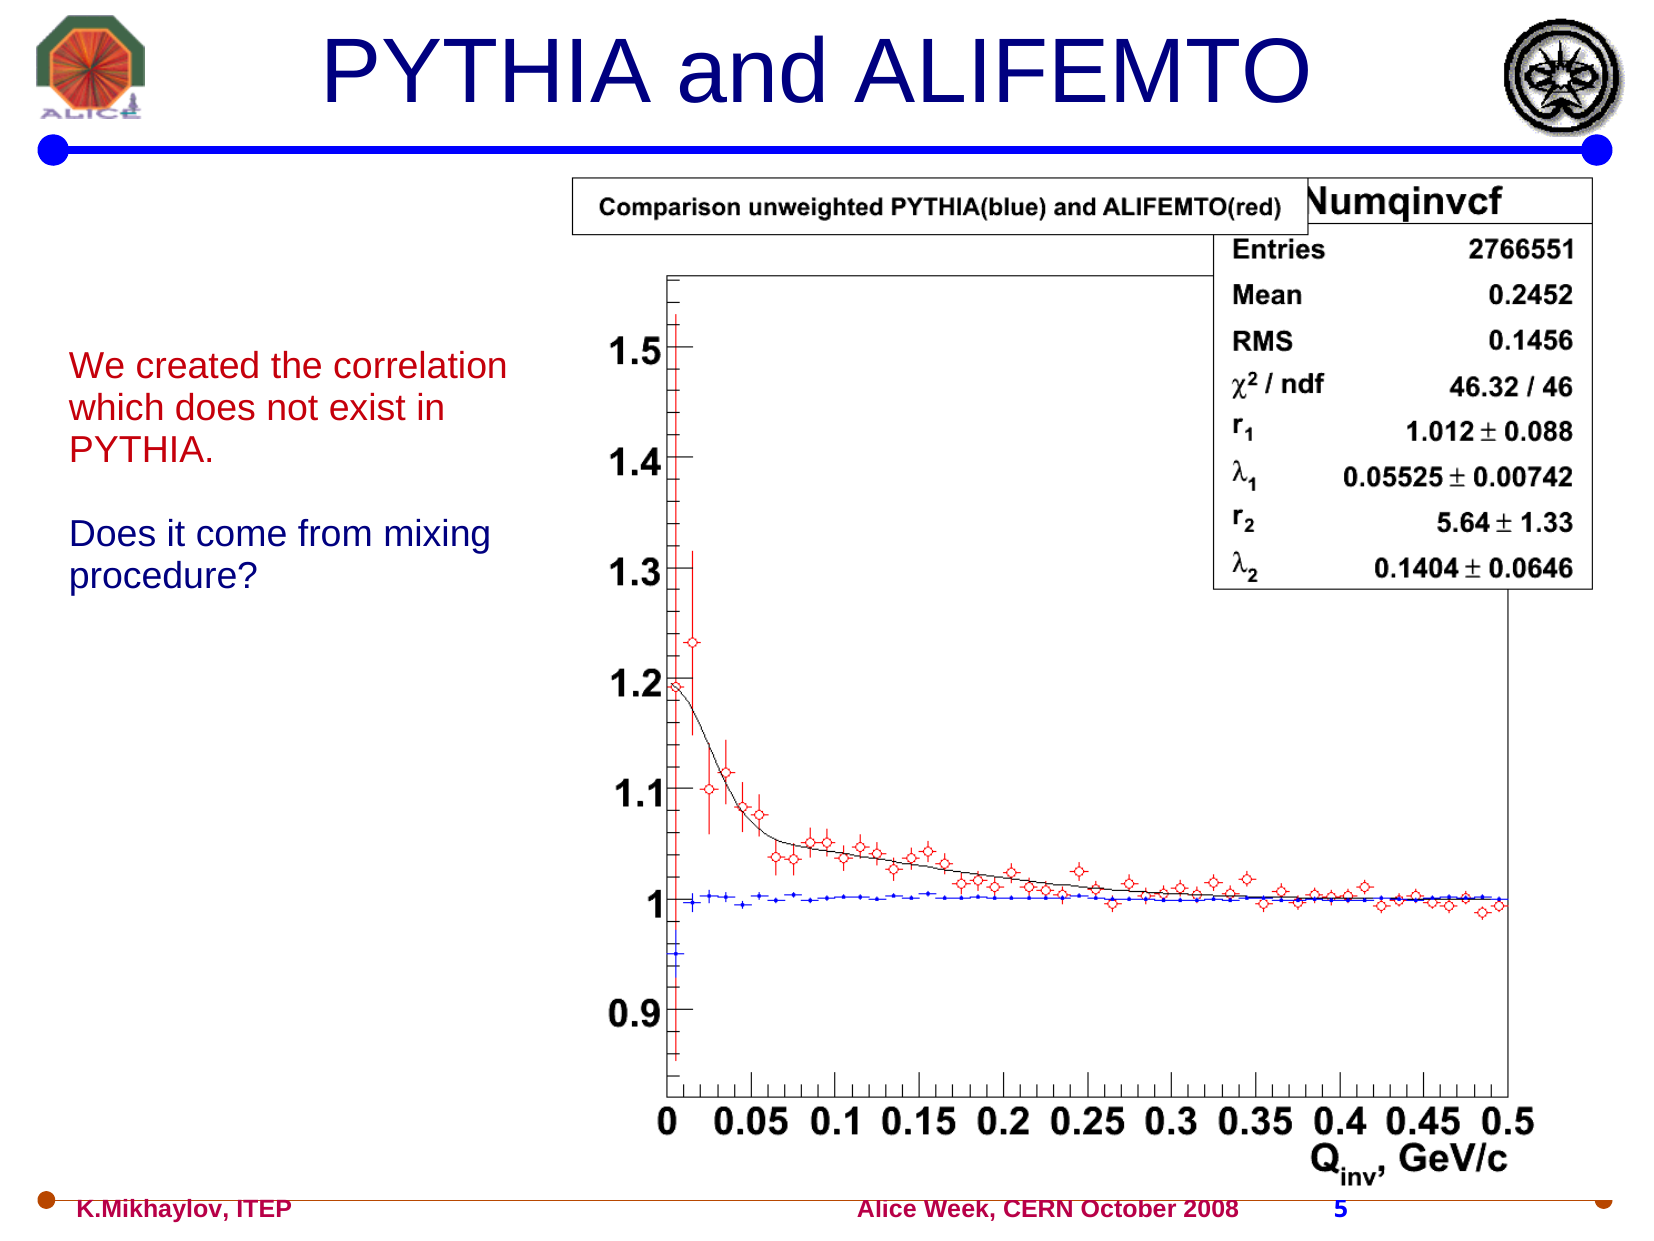

# PYTHIA and ALIFEMTO
We created the correlation
which does not exist in
PYTHIA.
Does it come from mixing
procedure?
K.Mikhaylov, ITEP Alice Week, CERN October 2008